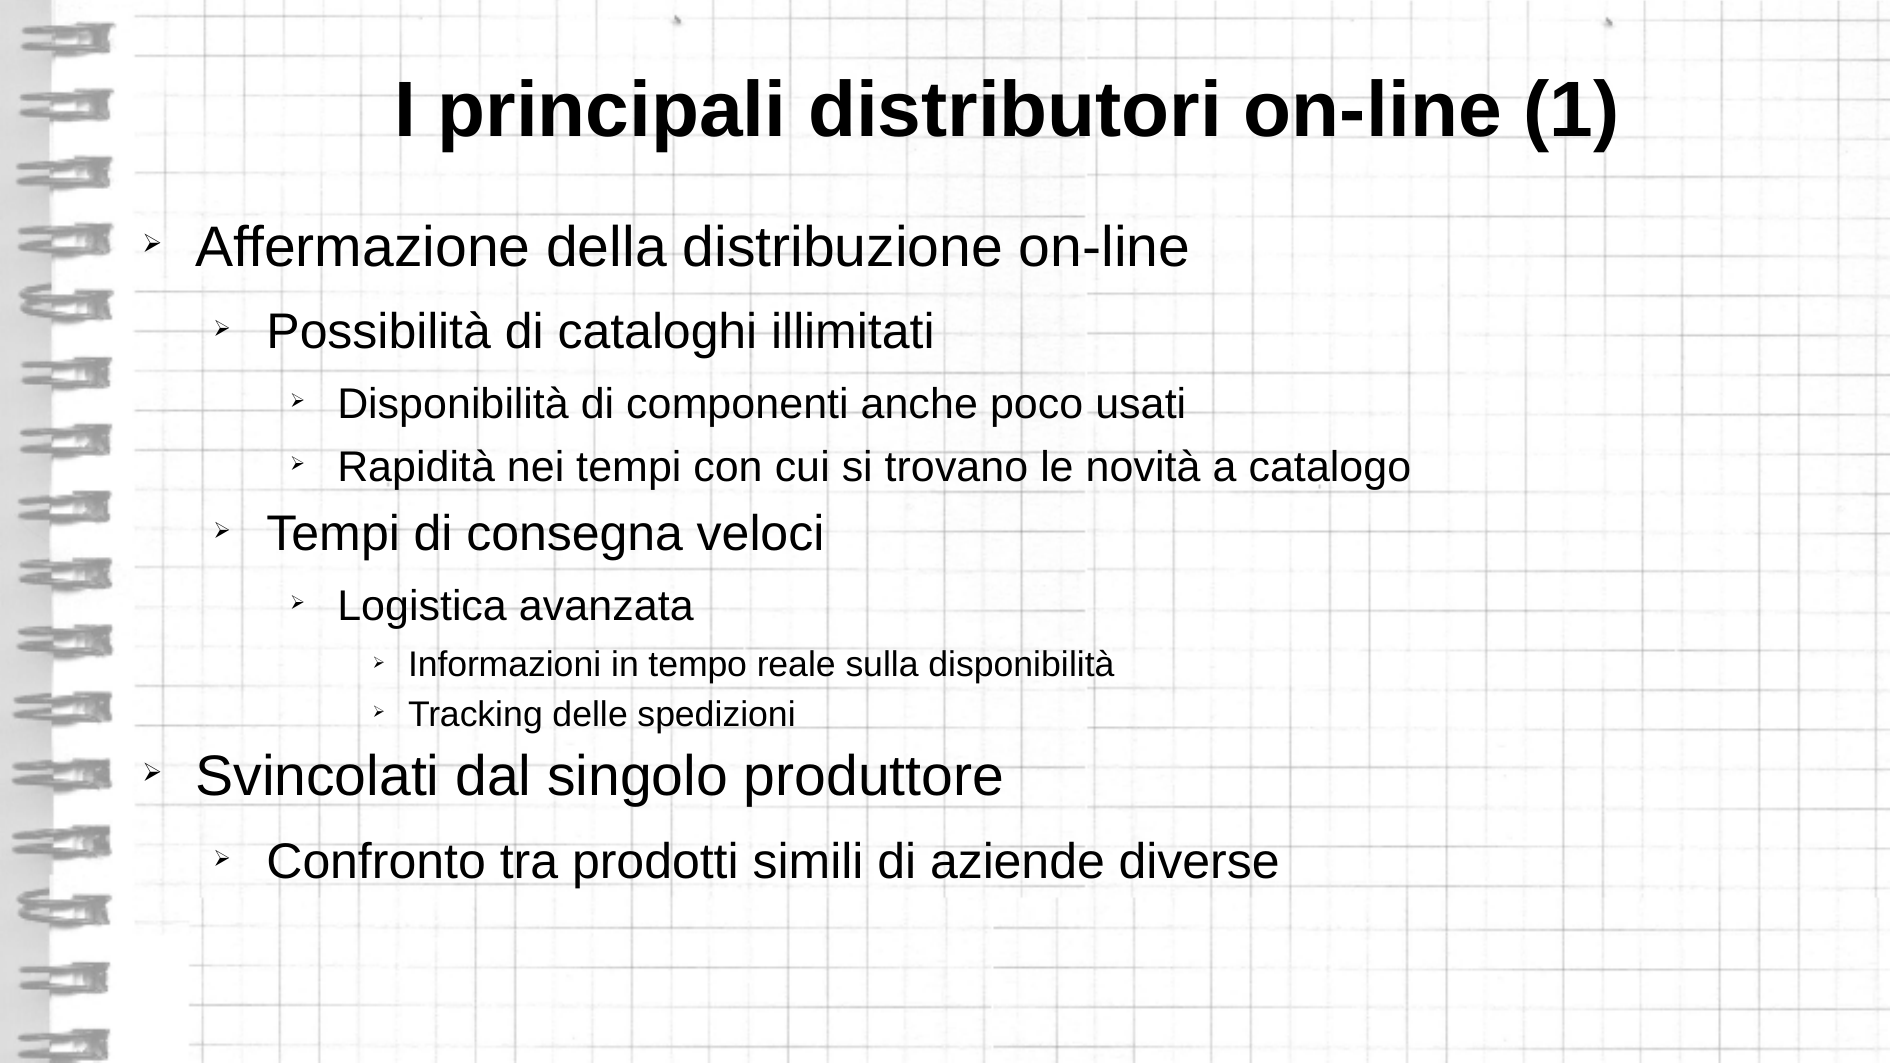

# I principali distributori on-line (1)
Affermazione della distribuzione on-line
Possibilità di cataloghi illimitati
Disponibilità di componenti anche poco usati
Rapidità nei tempi con cui si trovano le novità a catalogo
Tempi di consegna veloci
Logistica avanzata
Informazioni in tempo reale sulla disponibilità
Tracking delle spedizioni
Svincolati dal singolo produttore
Confronto tra prodotti simili di aziende diverse